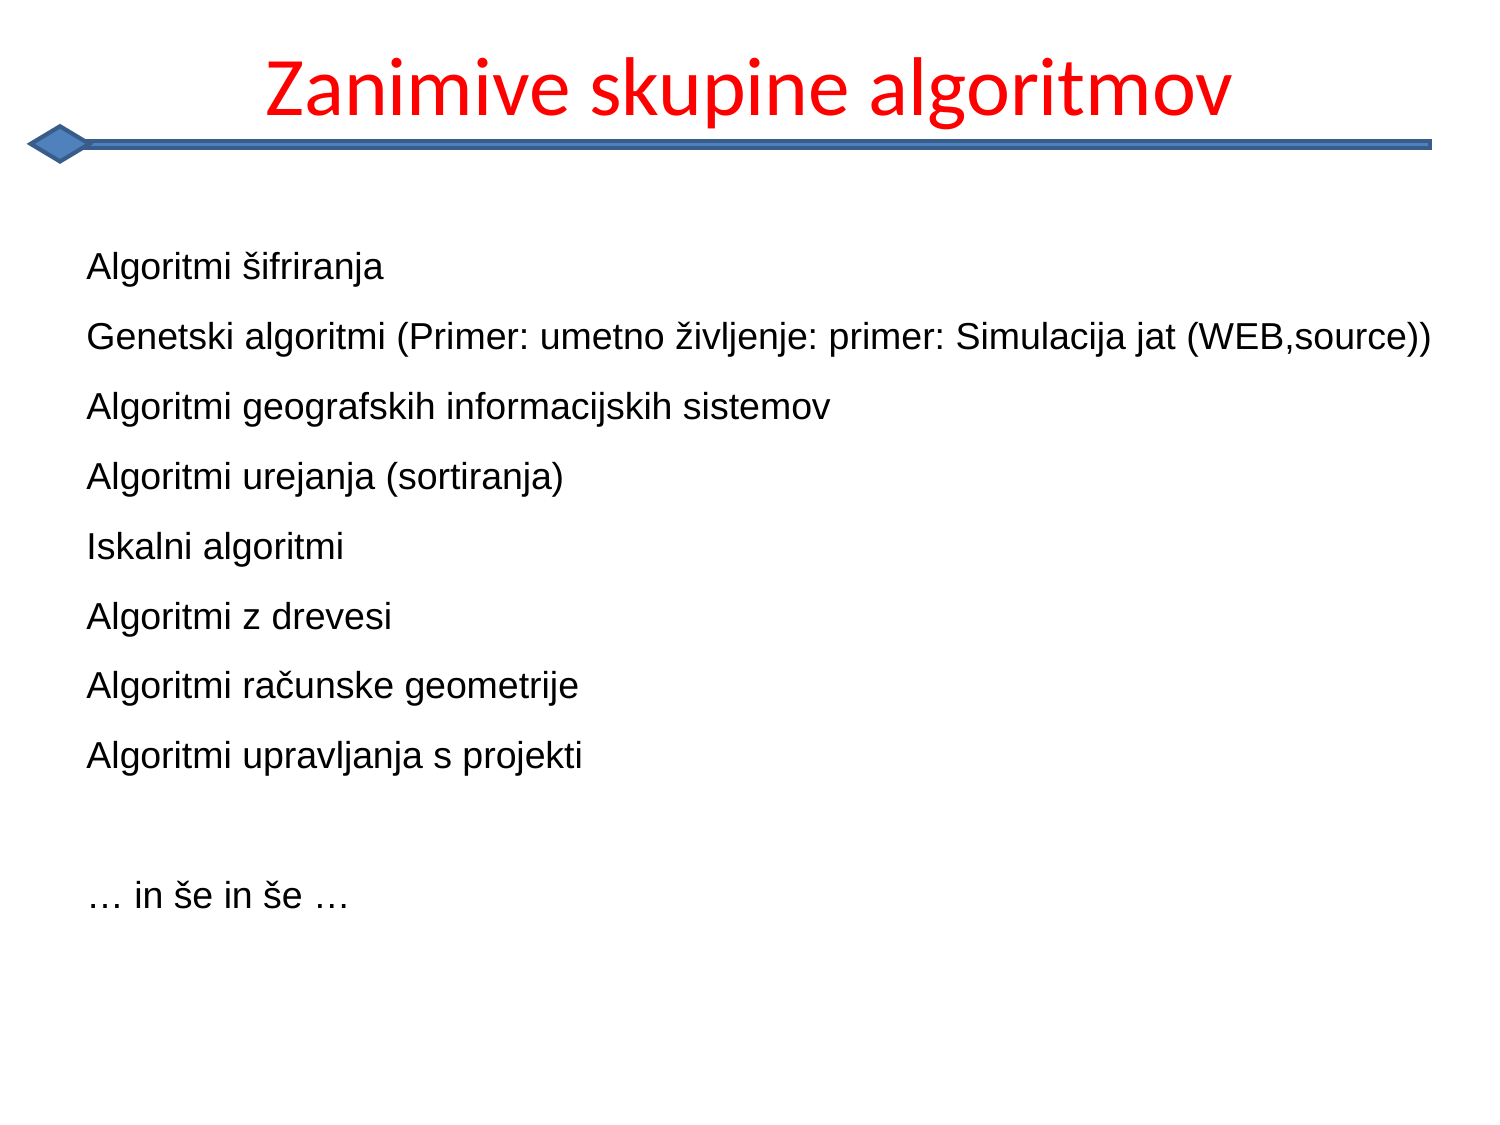

# Zanimive skupine algoritmov
Algoritmi šifriranja
Genetski algoritmi (Primer: umetno življenje: primer: Simulacija jat (WEB,source))
Algoritmi geografskih informacijskih sistemov
Algoritmi urejanja (sortiranja)
Iskalni algoritmi
Algoritmi z drevesi
Algoritmi računske geometrije
Algoritmi upravljanja s projekti
… in še in še …